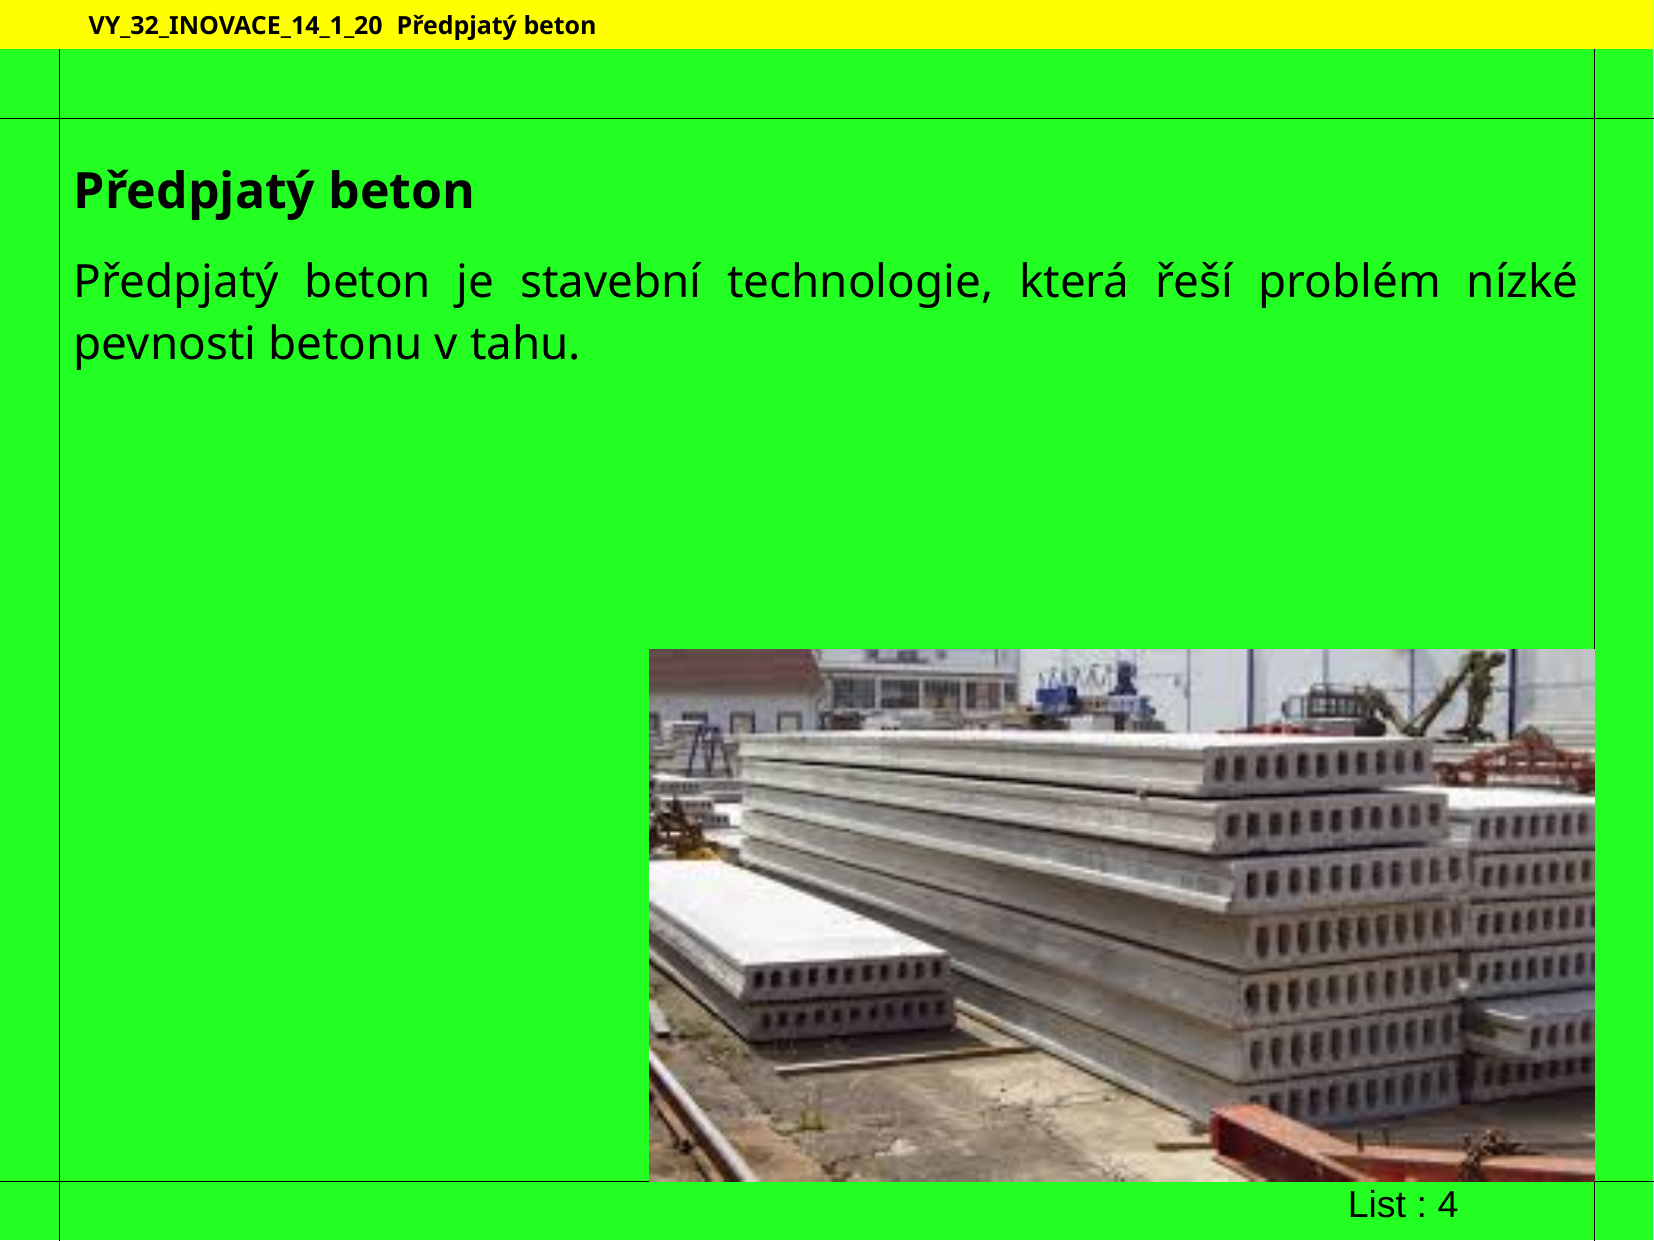

VY_32_INOVACE_14_1_20 Předpjatý beton
Předpjatý beton
Předpjatý beton je stavební technologie, která řeší problém nízké pevnosti betonu v tahu.
List :